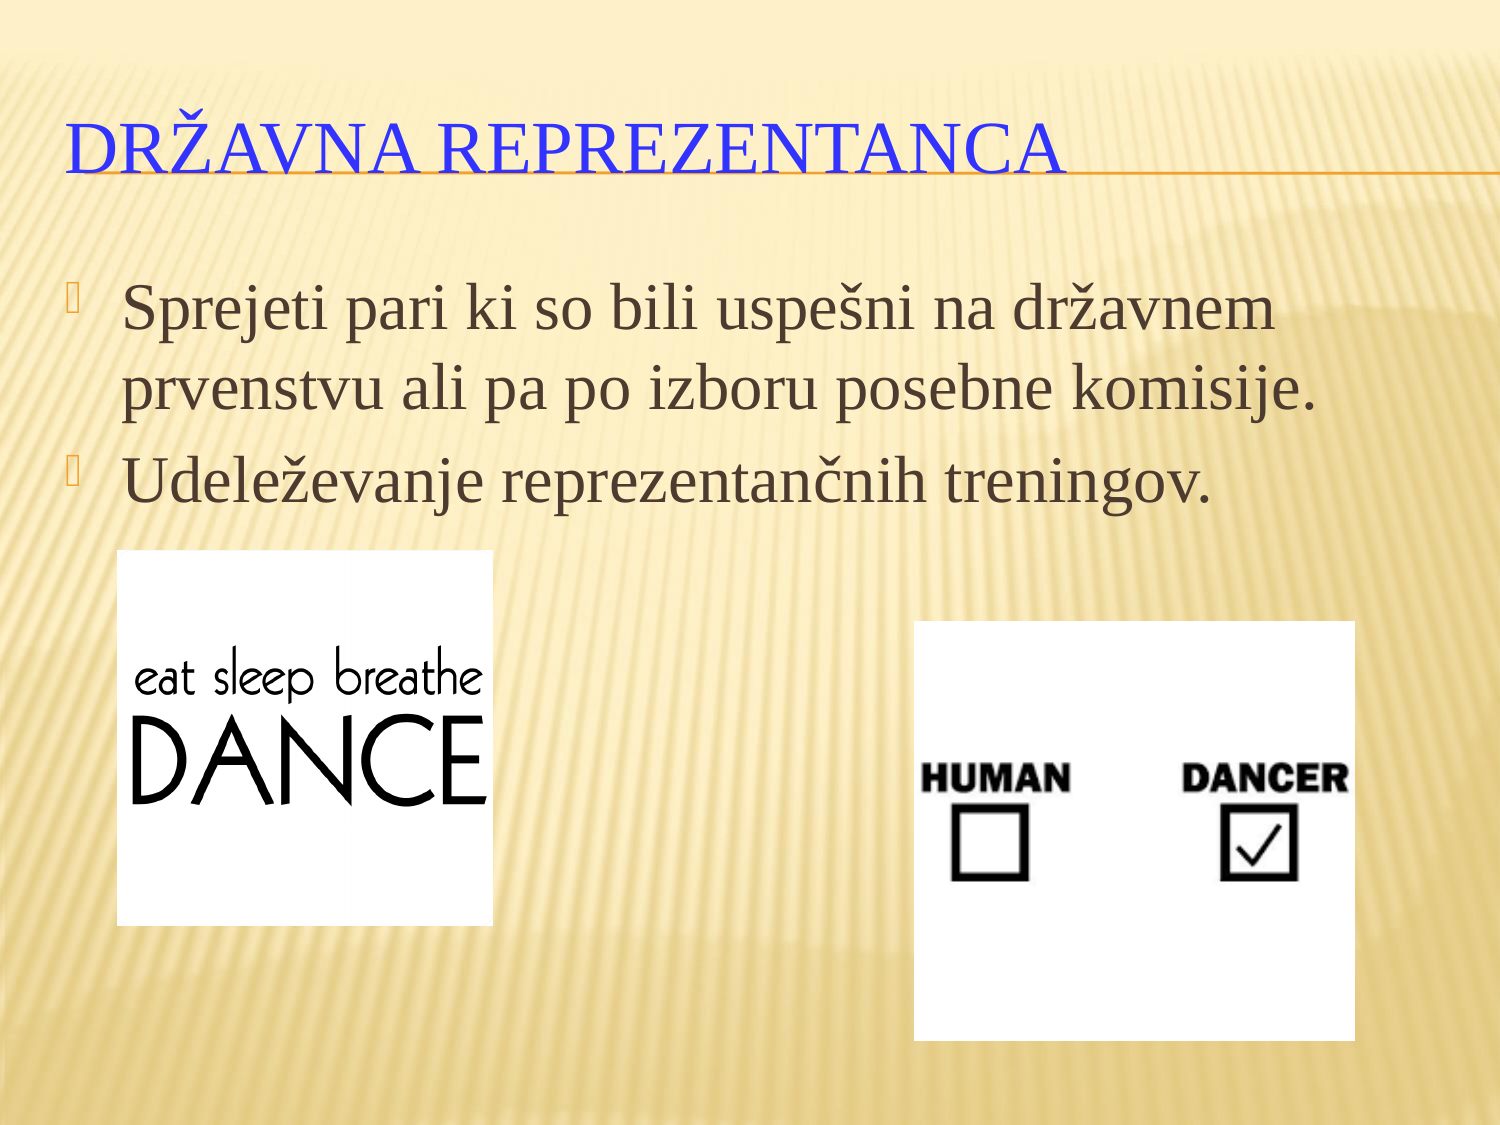

# Državna reprezentanca
Sprejeti pari ki so bili uspešni na državnem prvenstvu ali pa po izboru posebne komisije.
Udeleževanje reprezentančnih treningov.